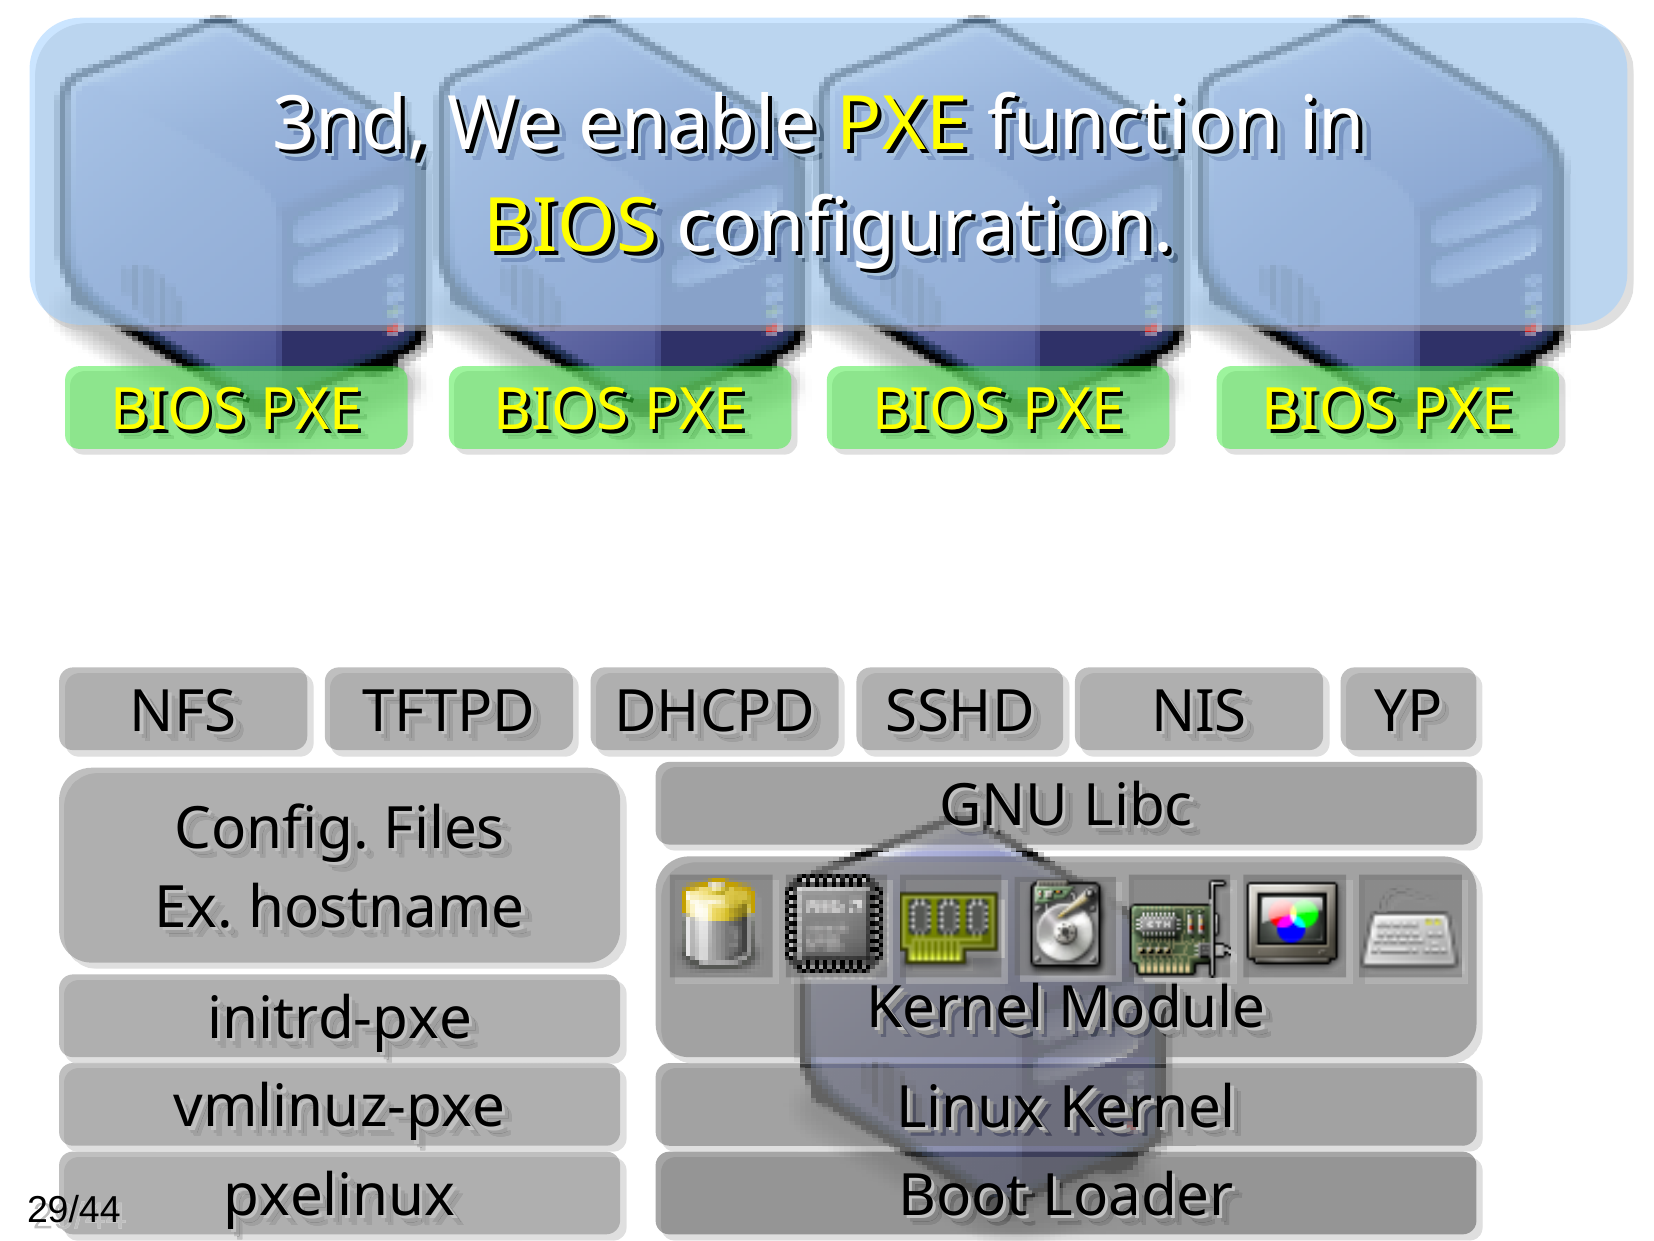

3nd, We enable PXE function in
BIOS configuration.
BIOS PXE
BIOS PXE
BIOS PXE
BIOS PXE
NFS
TFTPD
DHCPD
NIS
YP
SSHD
GNU Libc
Kernel Module
Linux Kernel
Boot Loader
Config. Files
Ex. hostname
initrd-pxe
vmlinuz-pxe
pxelinux